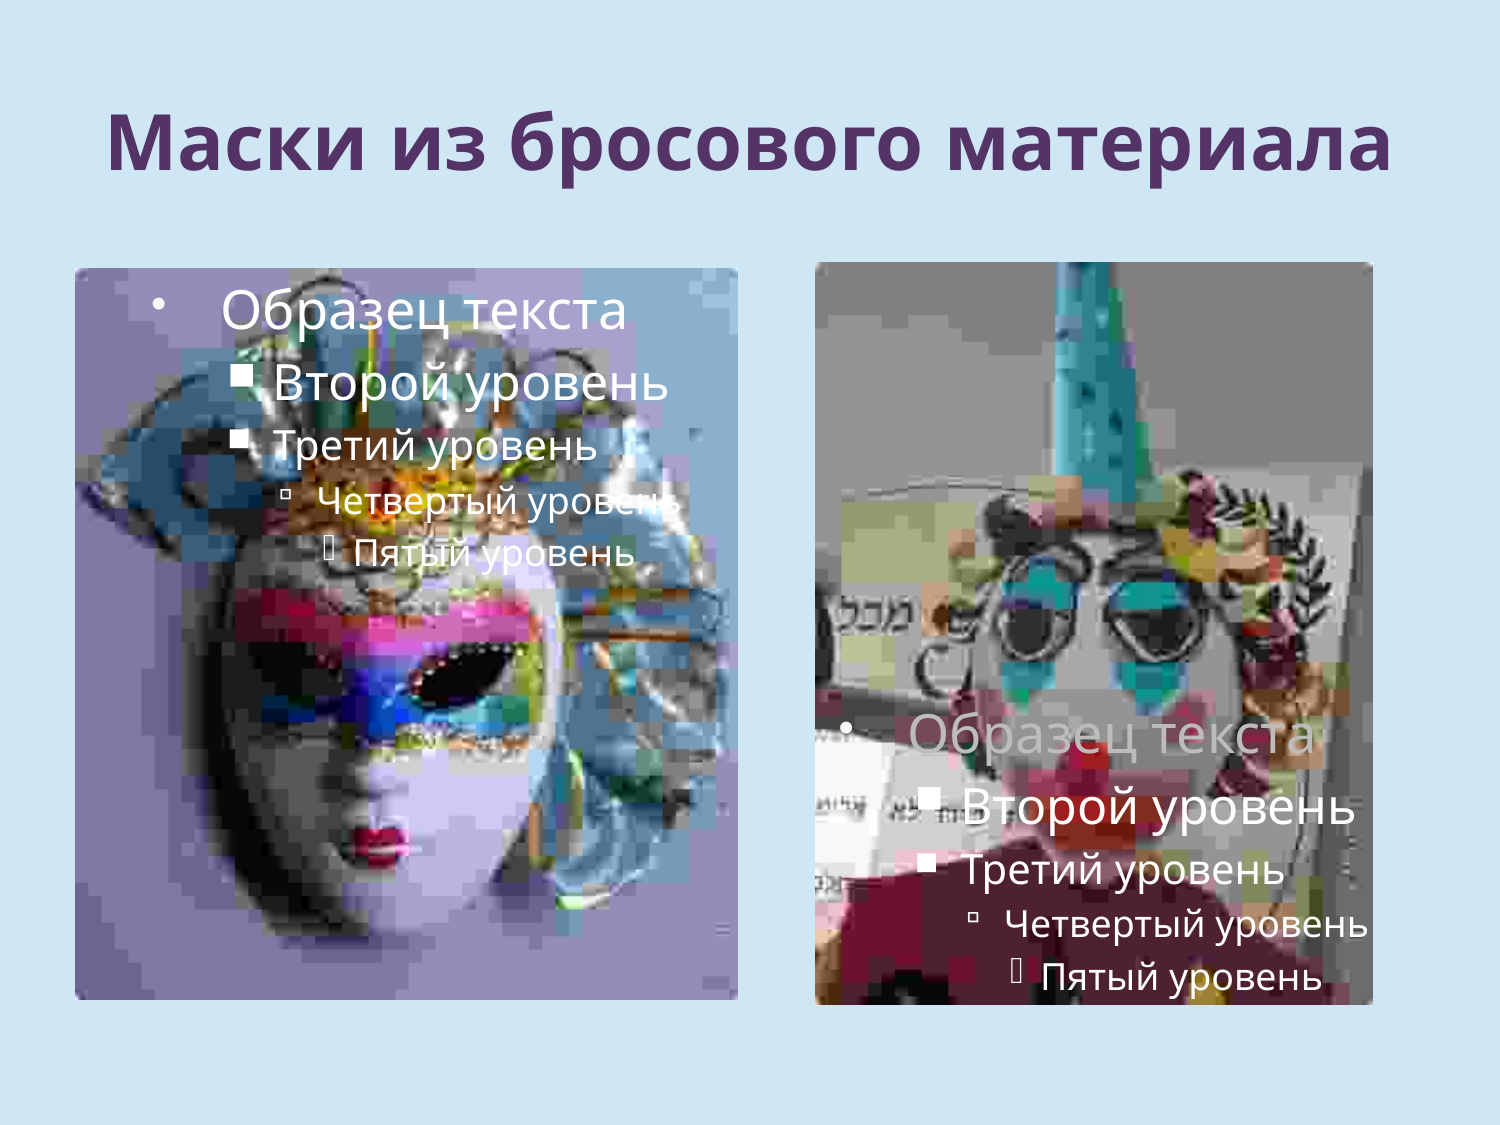

# Маски из бросового материала
Образец текста
Второй уровень
Третий уровень
Четвертый уровень
Пятый уровень
Образец текста
Второй уровень
Третий уровень
Четвертый уровень
Пятый уровень